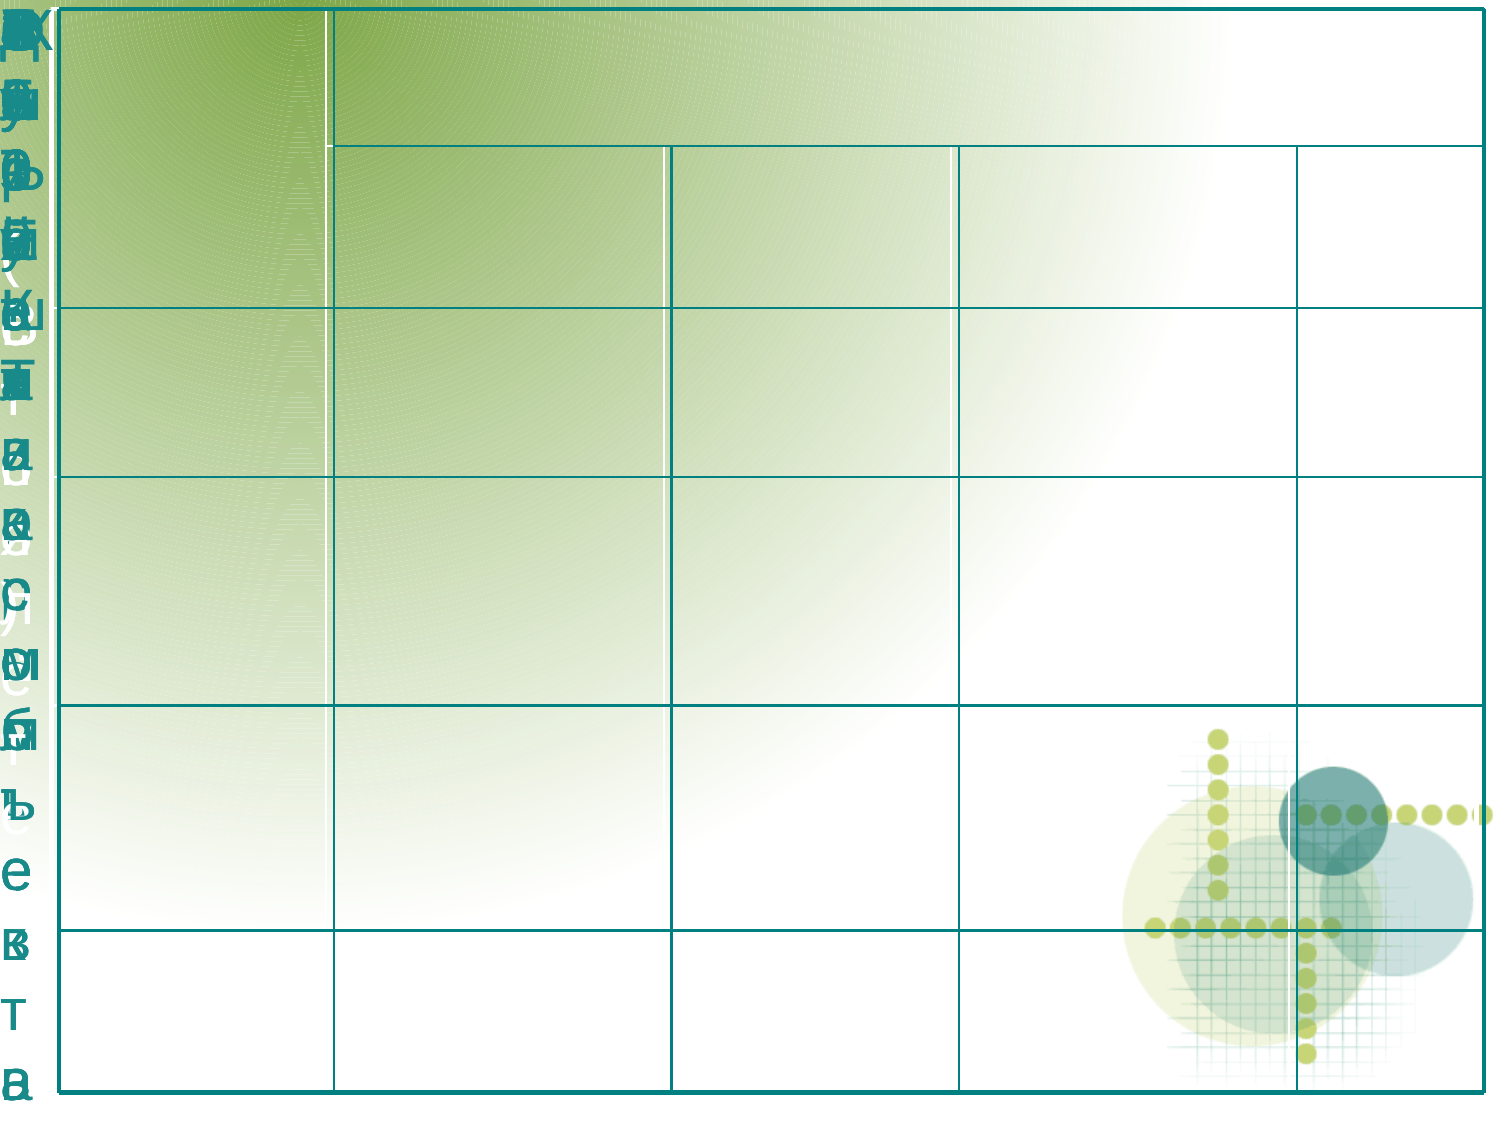

2000
6000
5
50
Вес в гр.
-
210
3
-
Размах крыльев в см.
-
150
(стоя)
1
3
Высота в см.
400
200
(В полёте)
2
7
Длина в см.
Змея
Журавль
Кузнечик
Лягушка
ОБЪЕКТ
Свойства объекта
2000
6000
5
50
Вес в гр.
-
210
3
-
Размах крыльев в см.
-
150
(стоя)
1
3
Высота в см.
400
200
(В полёте)
2
7
Длина в см.
Змея
Журавль
Кузнечик
Лягушка
ОБЪЕКТ
Свойства объекта